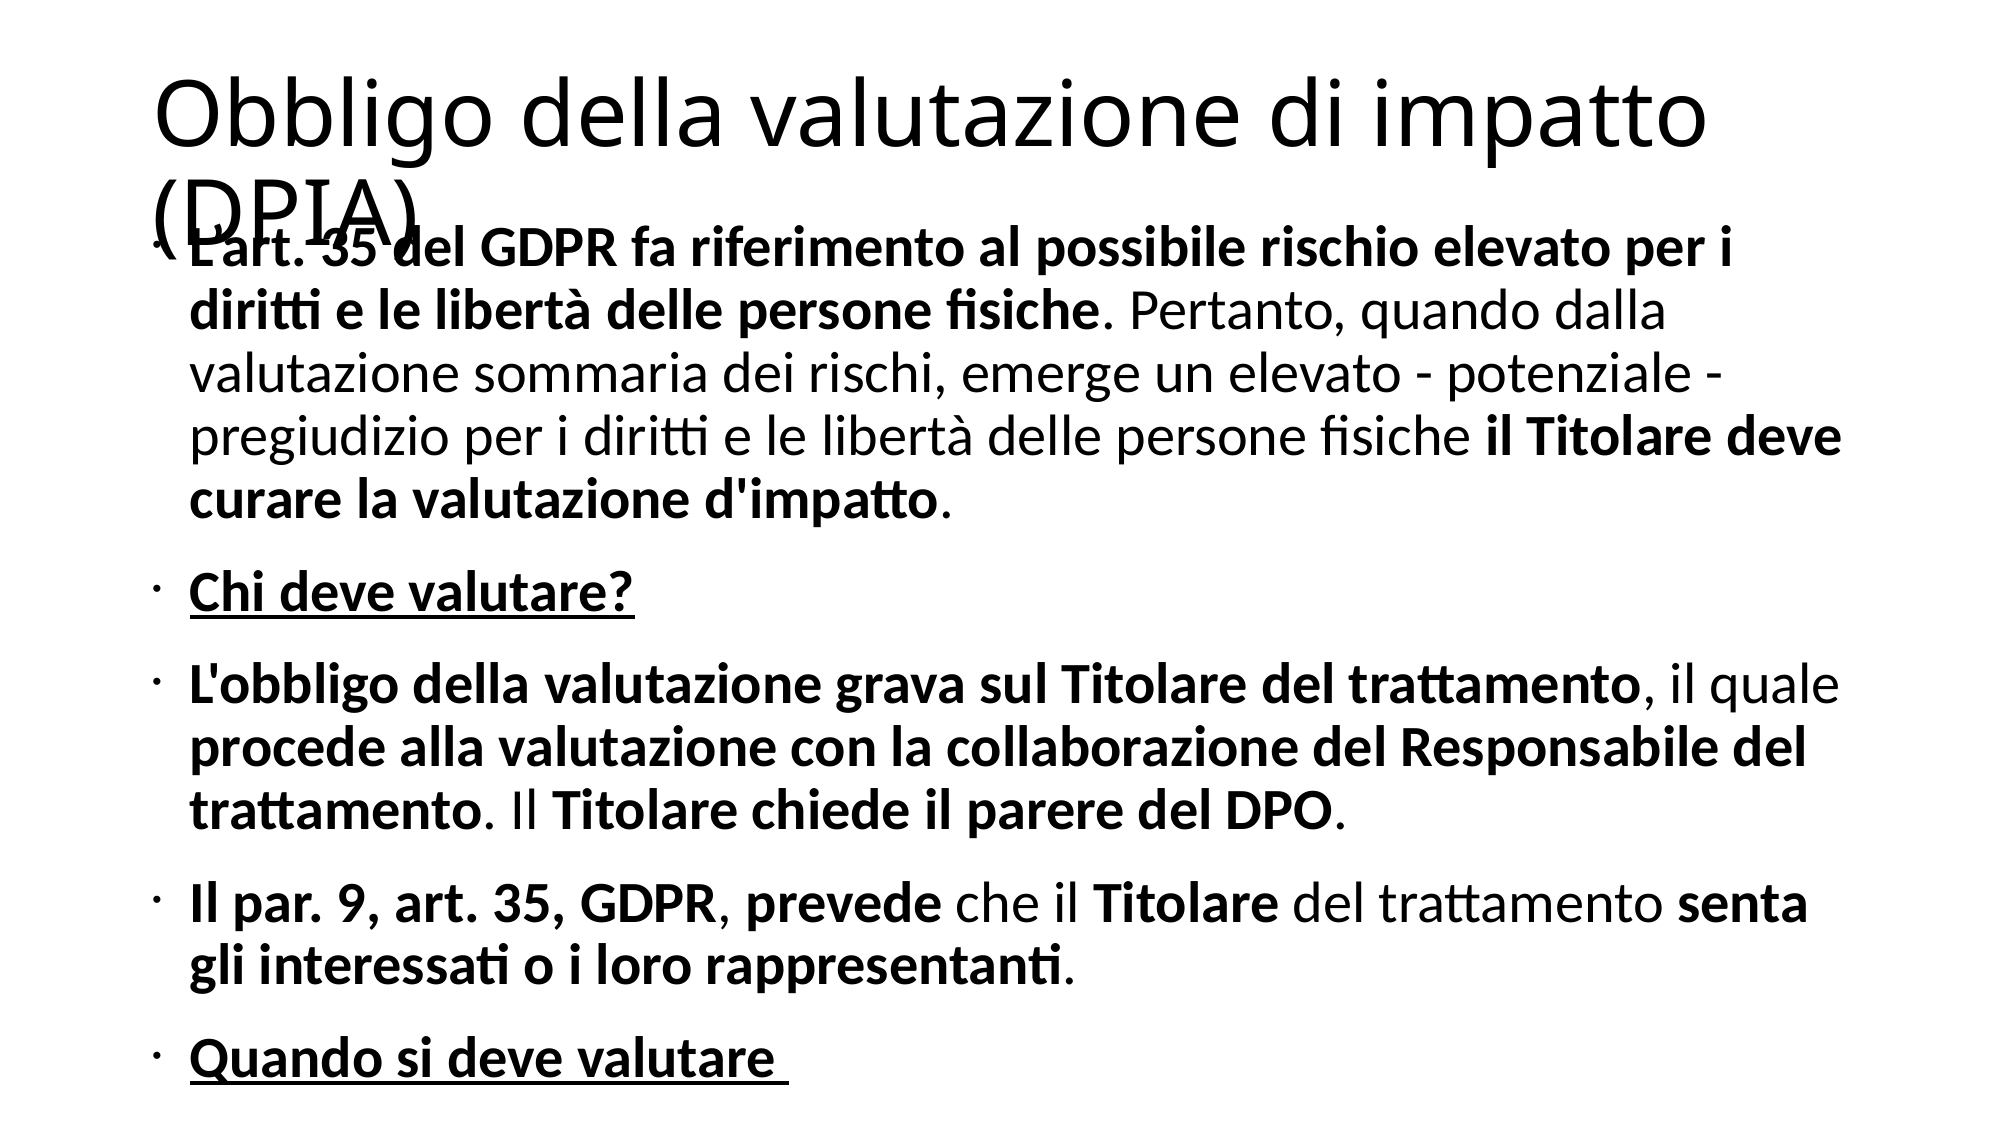

# Obbligo della valutazione di impatto (DPIA)
L’art. 35 del GDPR fa riferimento al possibile rischio elevato per i diritti e le libertà delle persone fisiche. Pertanto, quando dalla valutazione sommaria dei rischi, emerge un elevato - potenziale - pregiudizio per i diritti e le libertà delle persone fisiche il Titolare deve curare la valutazione d'impatto.
Chi deve valutare?
L'obbligo della valutazione grava sul Titolare del trattamento, il quale procede alla valutazione con la collaborazione del Responsabile del trattamento. Il Titolare chiede il parere del DPO.
Il par. 9, art. 35, GDPR, prevede che il Titolare del trattamento senta gli interessati o i loro rappresentanti.
Quando si deve valutare
La valutazione deve essere condotta prima di procedere al trattamento (art. 35, par. 1 e 10, GDPR). Essa deve essere rinnovata periodicamente e aggiornata, in particolare se sono intervenute delle modifiche nel trattamento dei dati.